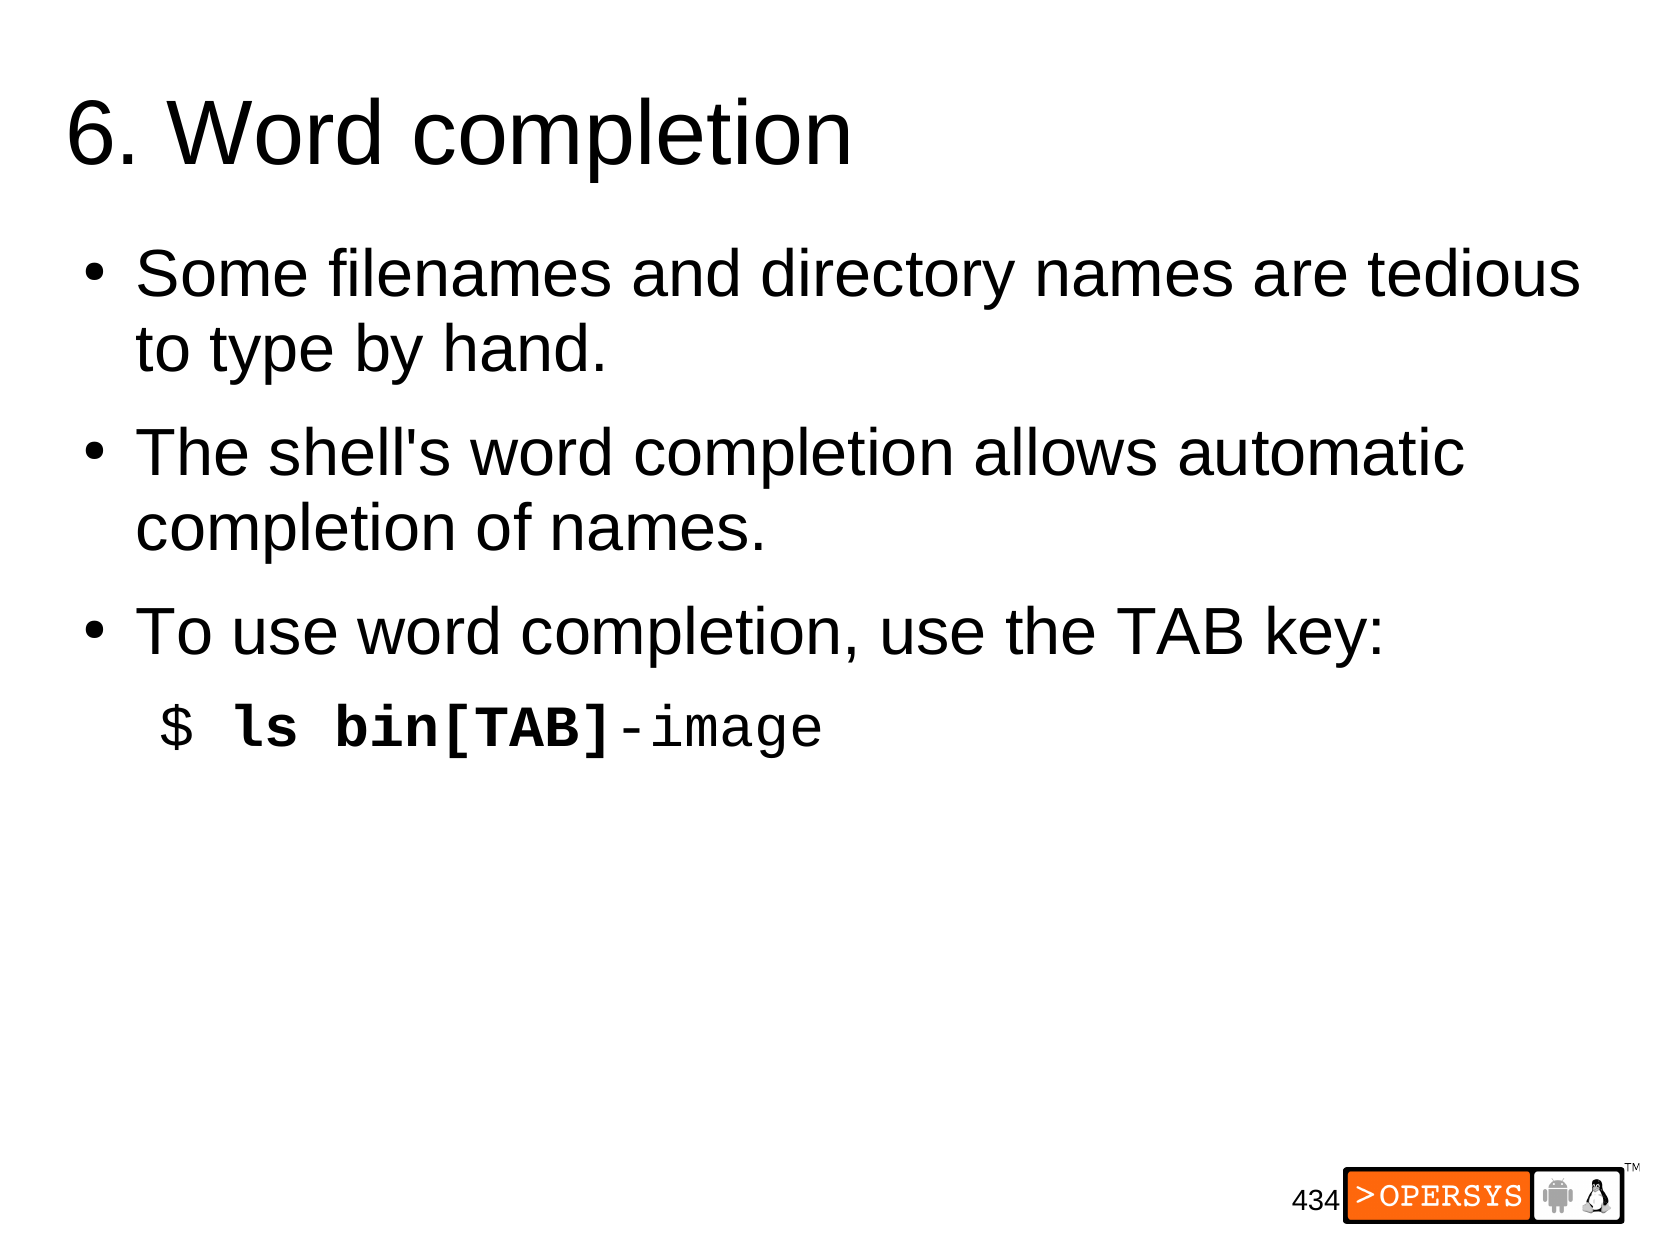

# 6. Word completion
Some filenames and directory names are tedious to type by hand.
The shell's word completion allows automatic completion of names.
To use word completion, use the TAB key:
$ ls bin[TAB]-image